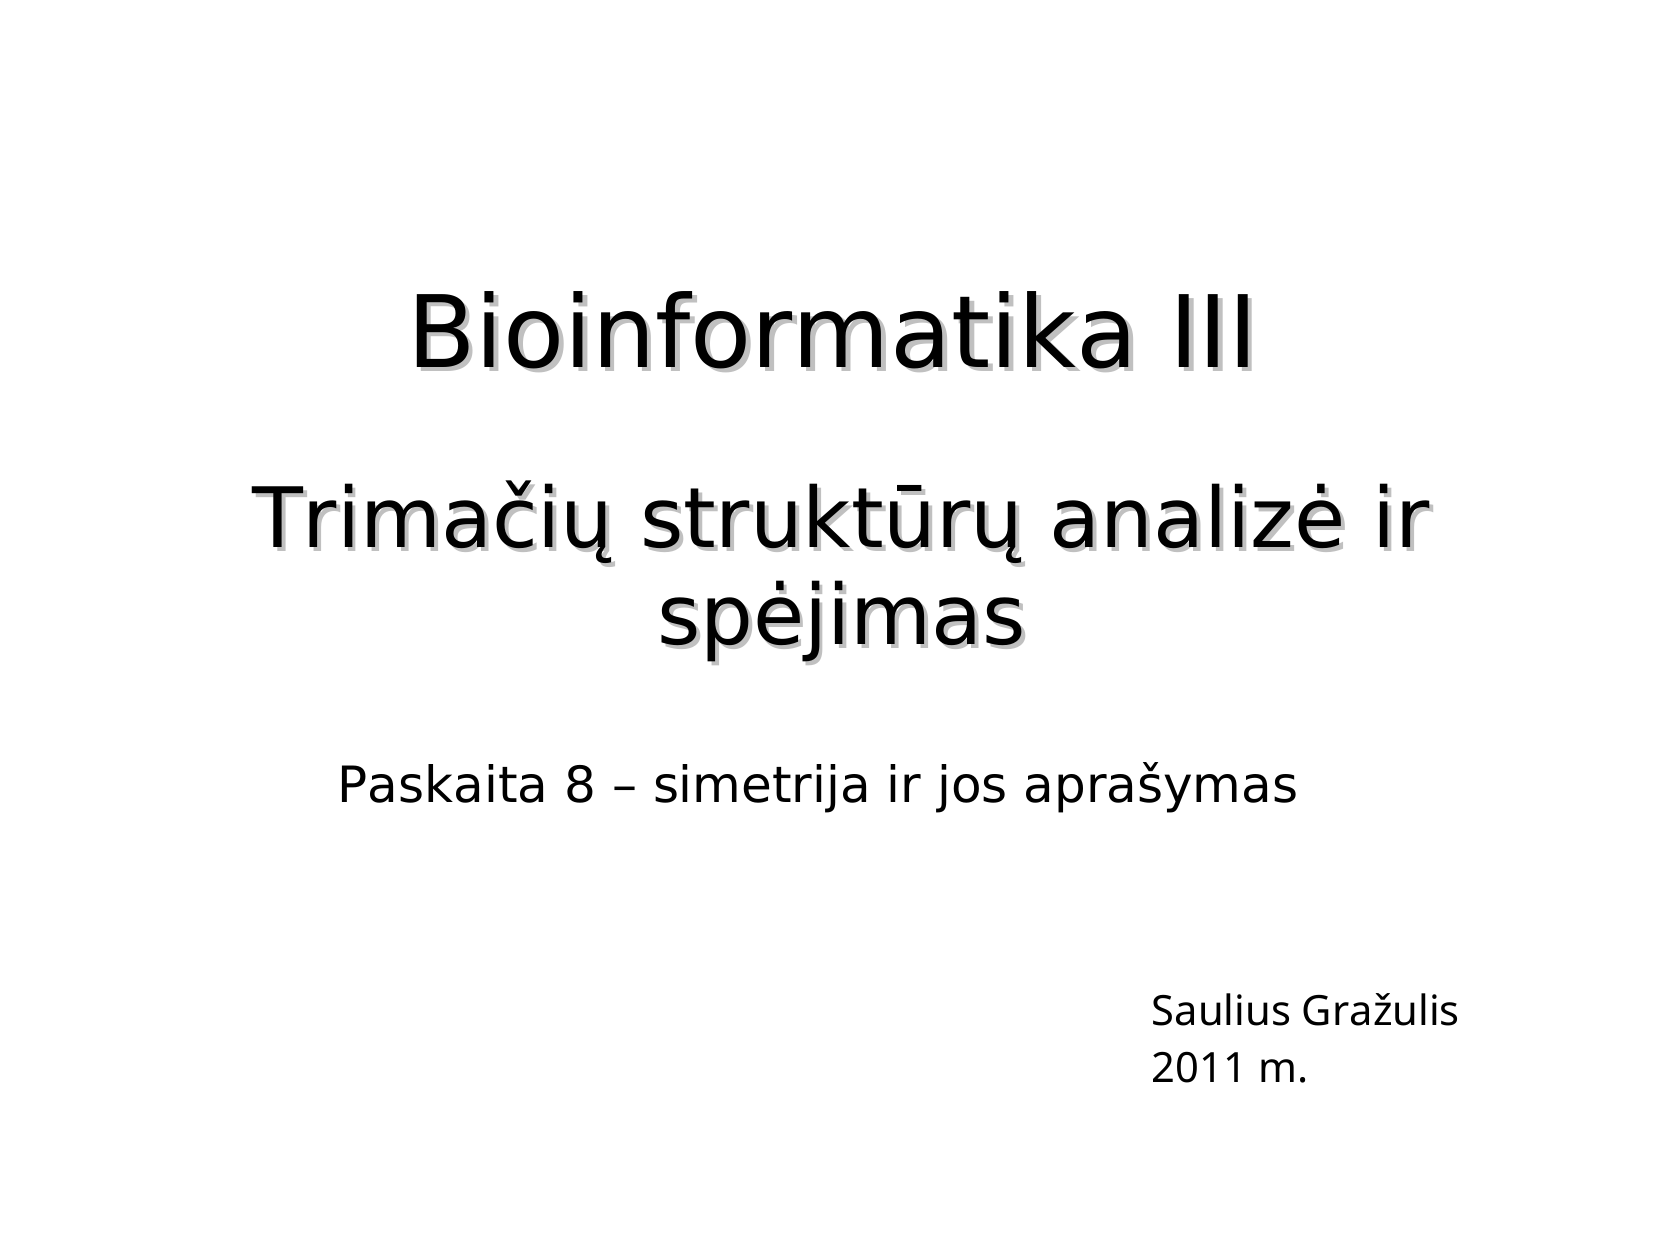

# Bioinformatika III
Trimačių struktūrų analizė ir spėjimas
Paskaita 8 – simetrija ir jos aprašymas
Saulius Gražulis
2011 m.